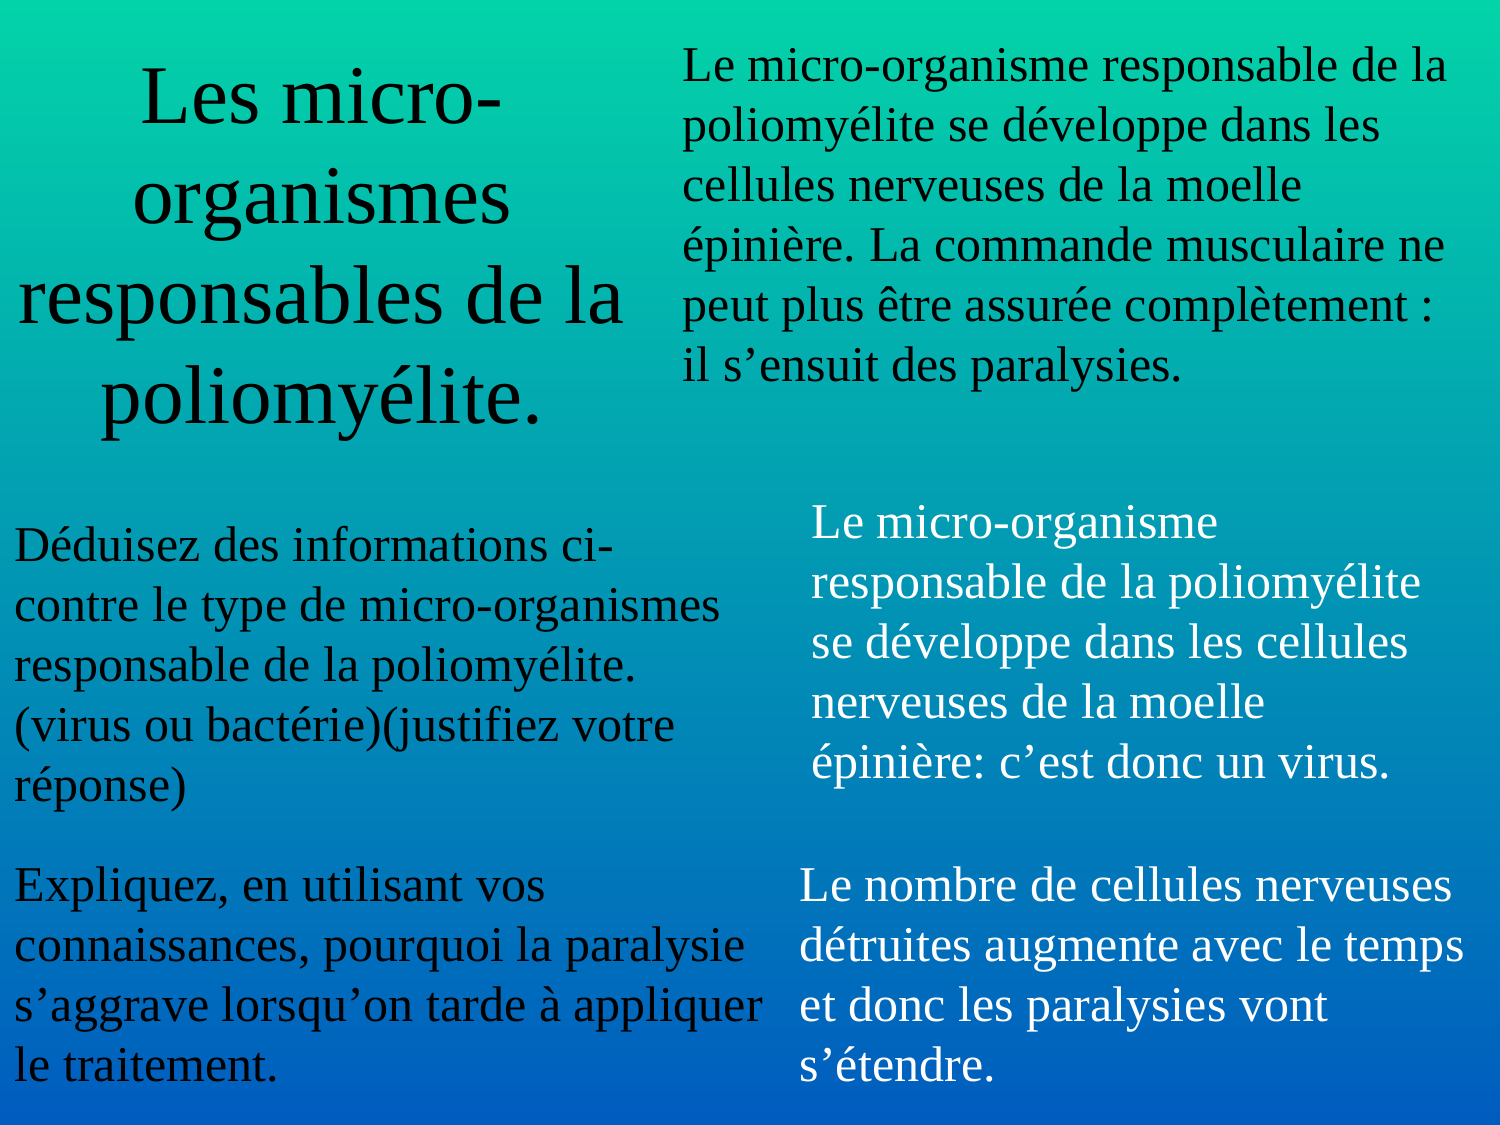

Le micro-organisme responsable de la poliomyélite se développe dans les cellules nerveuses de la moelle épinière. La commande musculaire ne peut plus être assurée complètement : il s’ensuit des paralysies.
# Les micro-organismes responsables de la poliomyélite.
Le micro-organisme responsable de la poliomyélite se développe dans les cellules nerveuses de la moelle épinière: c’est donc un virus.
Déduisez des informations ci-contre le type de micro-organismes responsable de la poliomyélite. (virus ou bactérie)(justifiez votre réponse)
Expliquez, en utilisant vos connaissances, pourquoi la paralysie s’aggrave lorsqu’on tarde à appliquer le traitement.
Le nombre de cellules nerveuses détruites augmente avec le temps et donc les paralysies vont s’étendre.